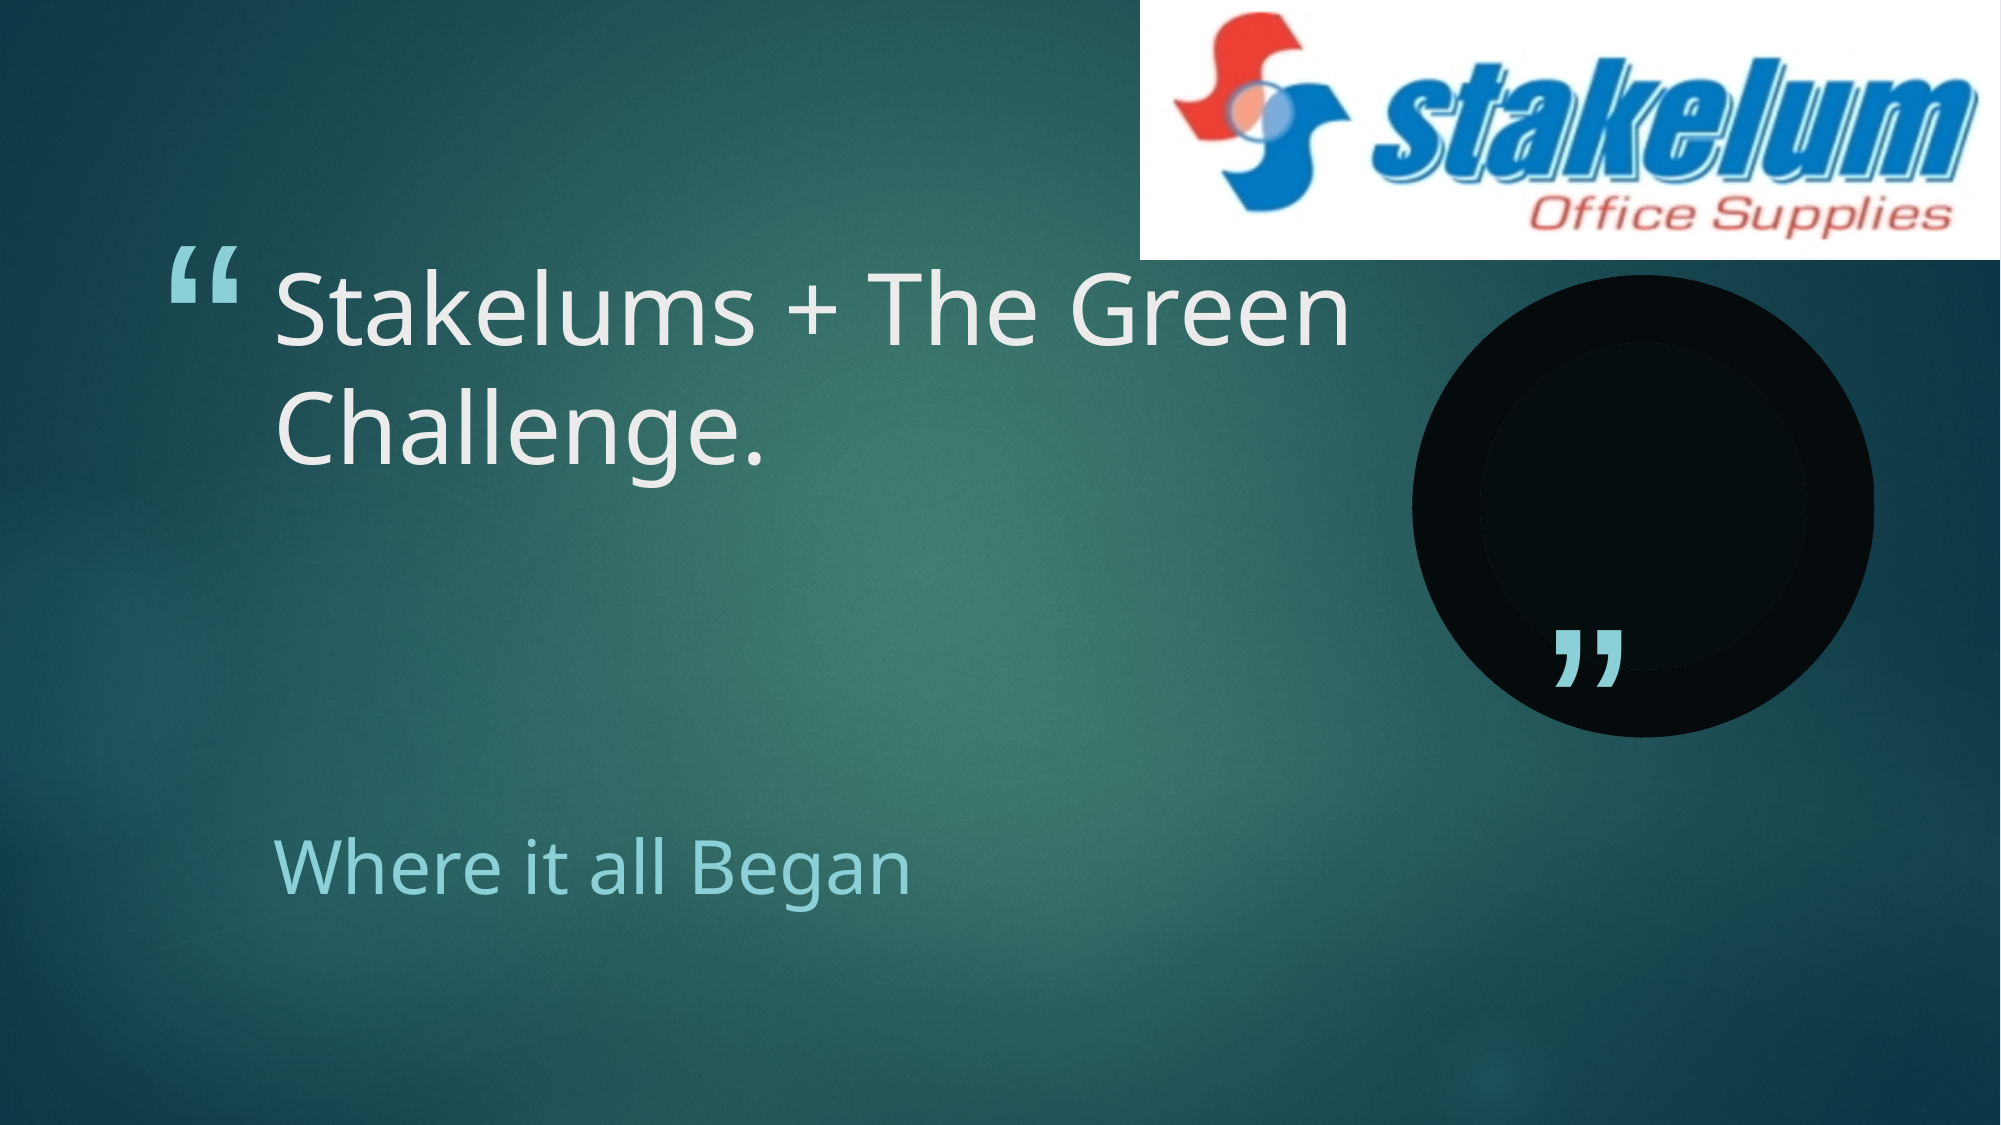

# Stakelums + The Green Challenge.
Where it all Began